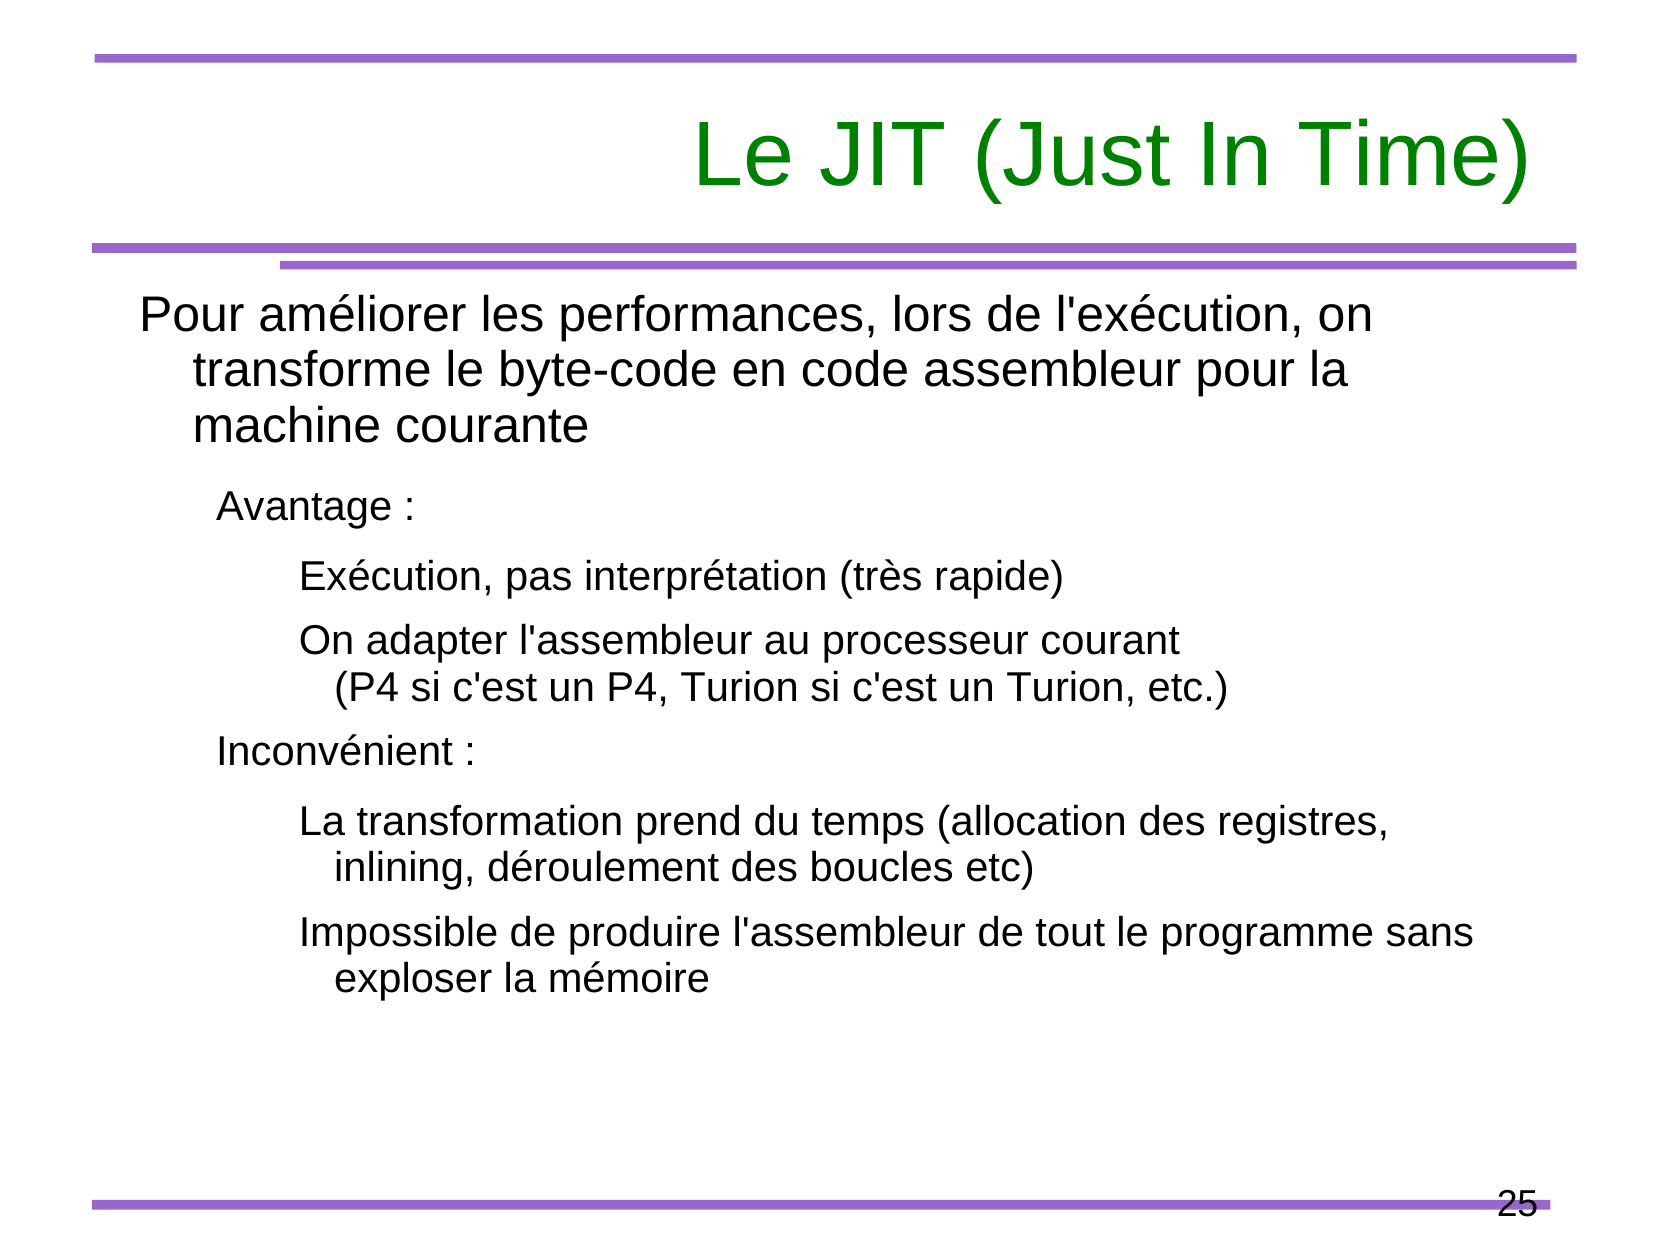

# Le JIT (Just In Time)
Pour améliorer les performances, lors de l'exécution, on transforme le byte-code en code assembleur pour la machine courante
Avantage :
Exécution, pas interprétation (très rapide)
On adapter l'assembleur au processeur courant
(P4 si c'est un P4, Turion si c'est un Turion, etc.)
Inconvénient :
La transformation prend du temps (allocation des registres, inlining, déroulement des boucles etc)
Impossible de produire l'assembleur de tout le programme sans exploser la mémoire